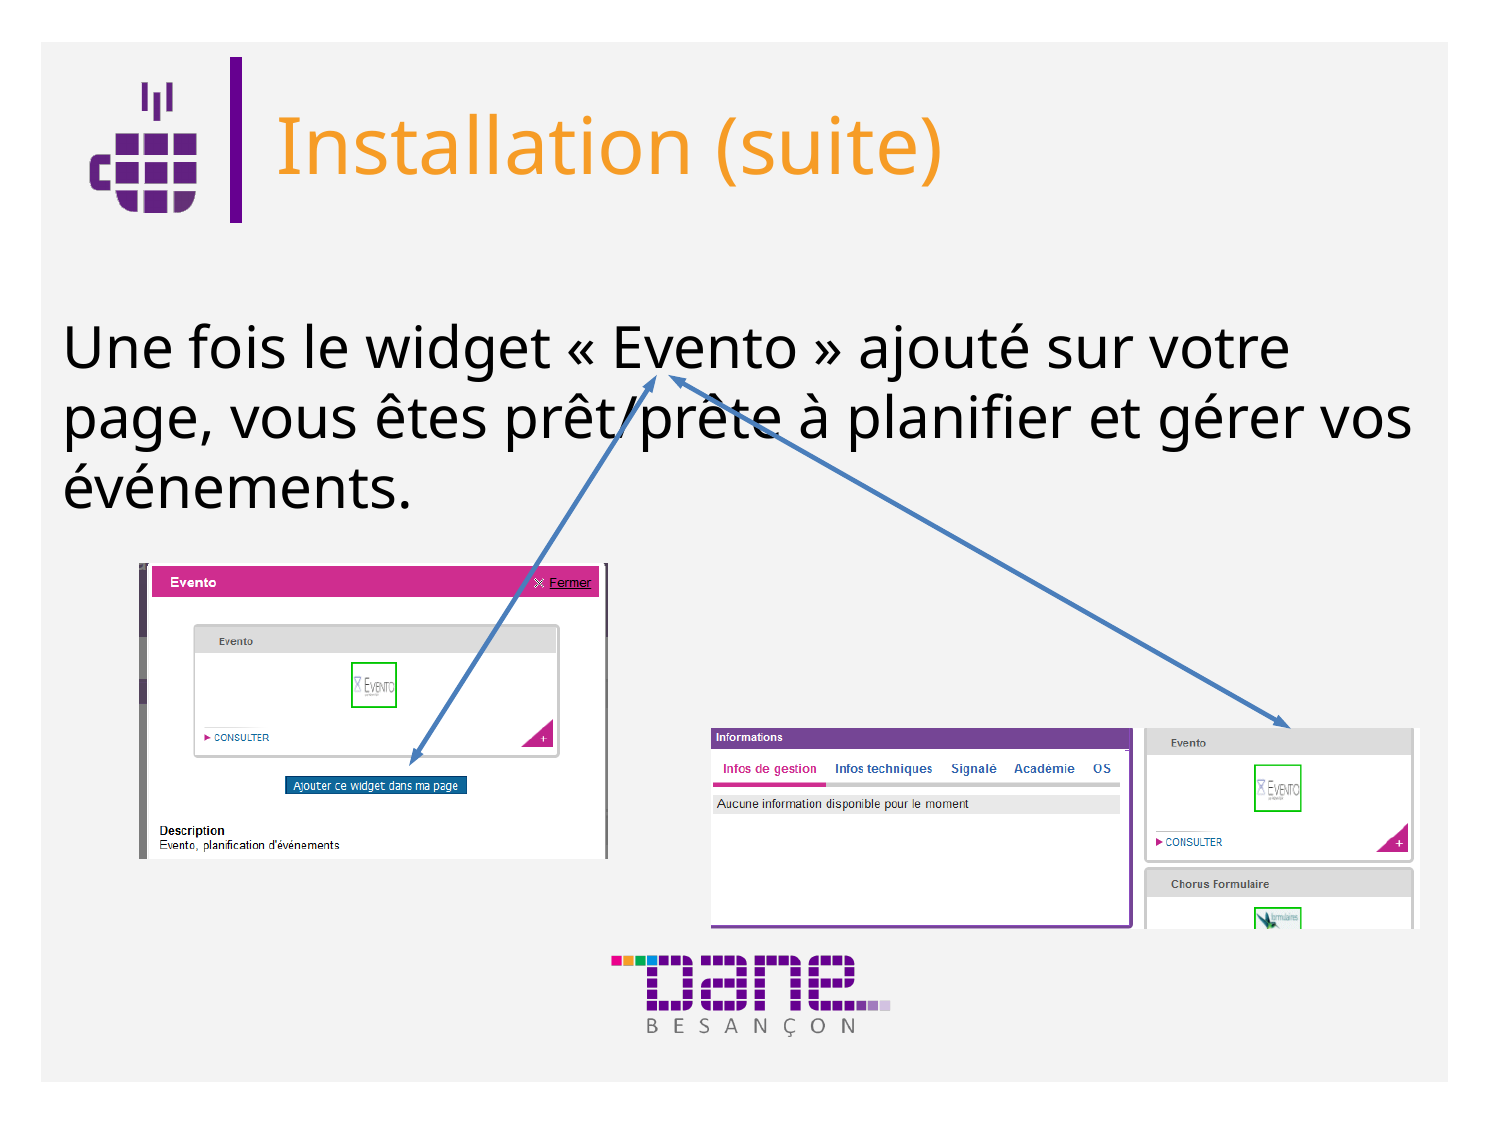

Installation (suite)
Une fois le widget « Evento » ajouté sur votre page, vous êtes prêt/prête à planifier et gérer vos événements.